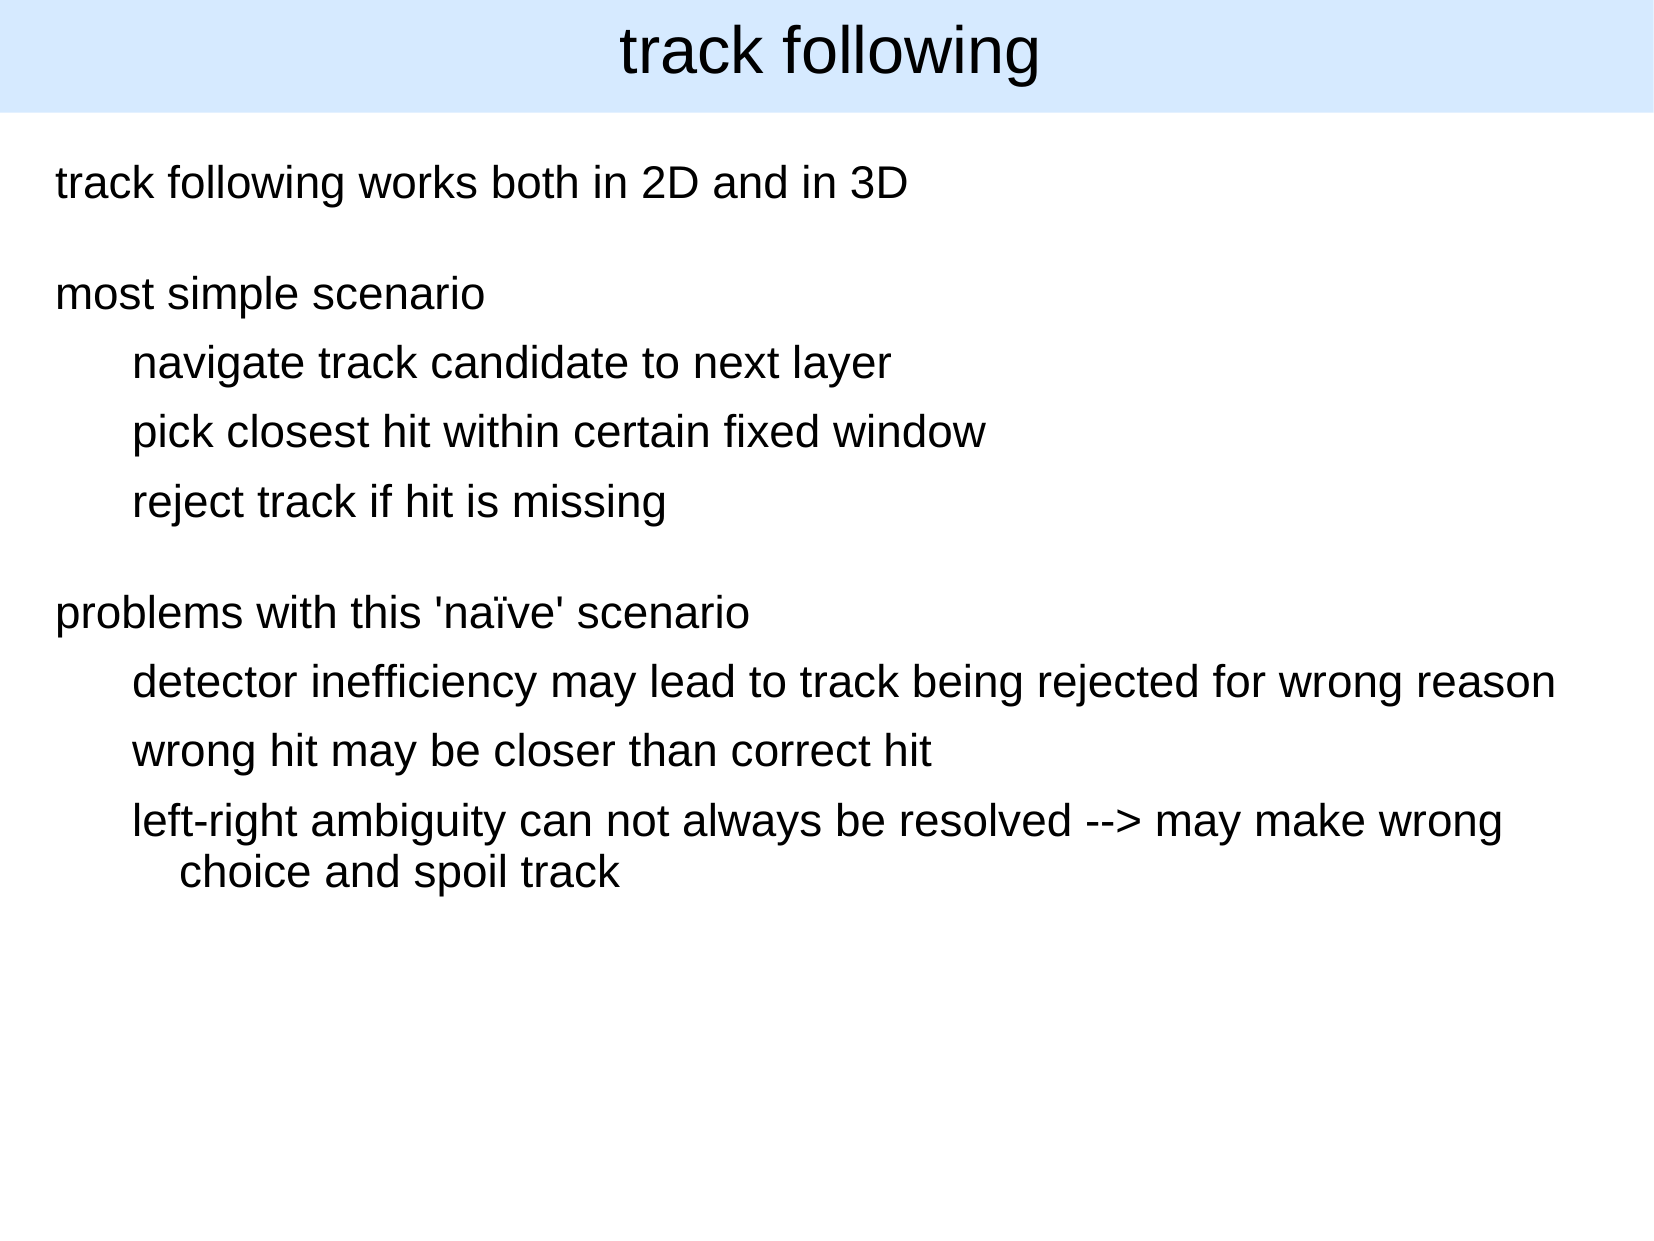

# track following
track following works both in 2D and in 3D
most simple scenario
navigate track candidate to next layer
pick closest hit within certain fixed window
reject track if hit is missing
problems with this 'naïve' scenario
detector inefficiency may lead to track being rejected for wrong reason
wrong hit may be closer than correct hit
left-right ambiguity can not always be resolved --> may make wrong choice and spoil track